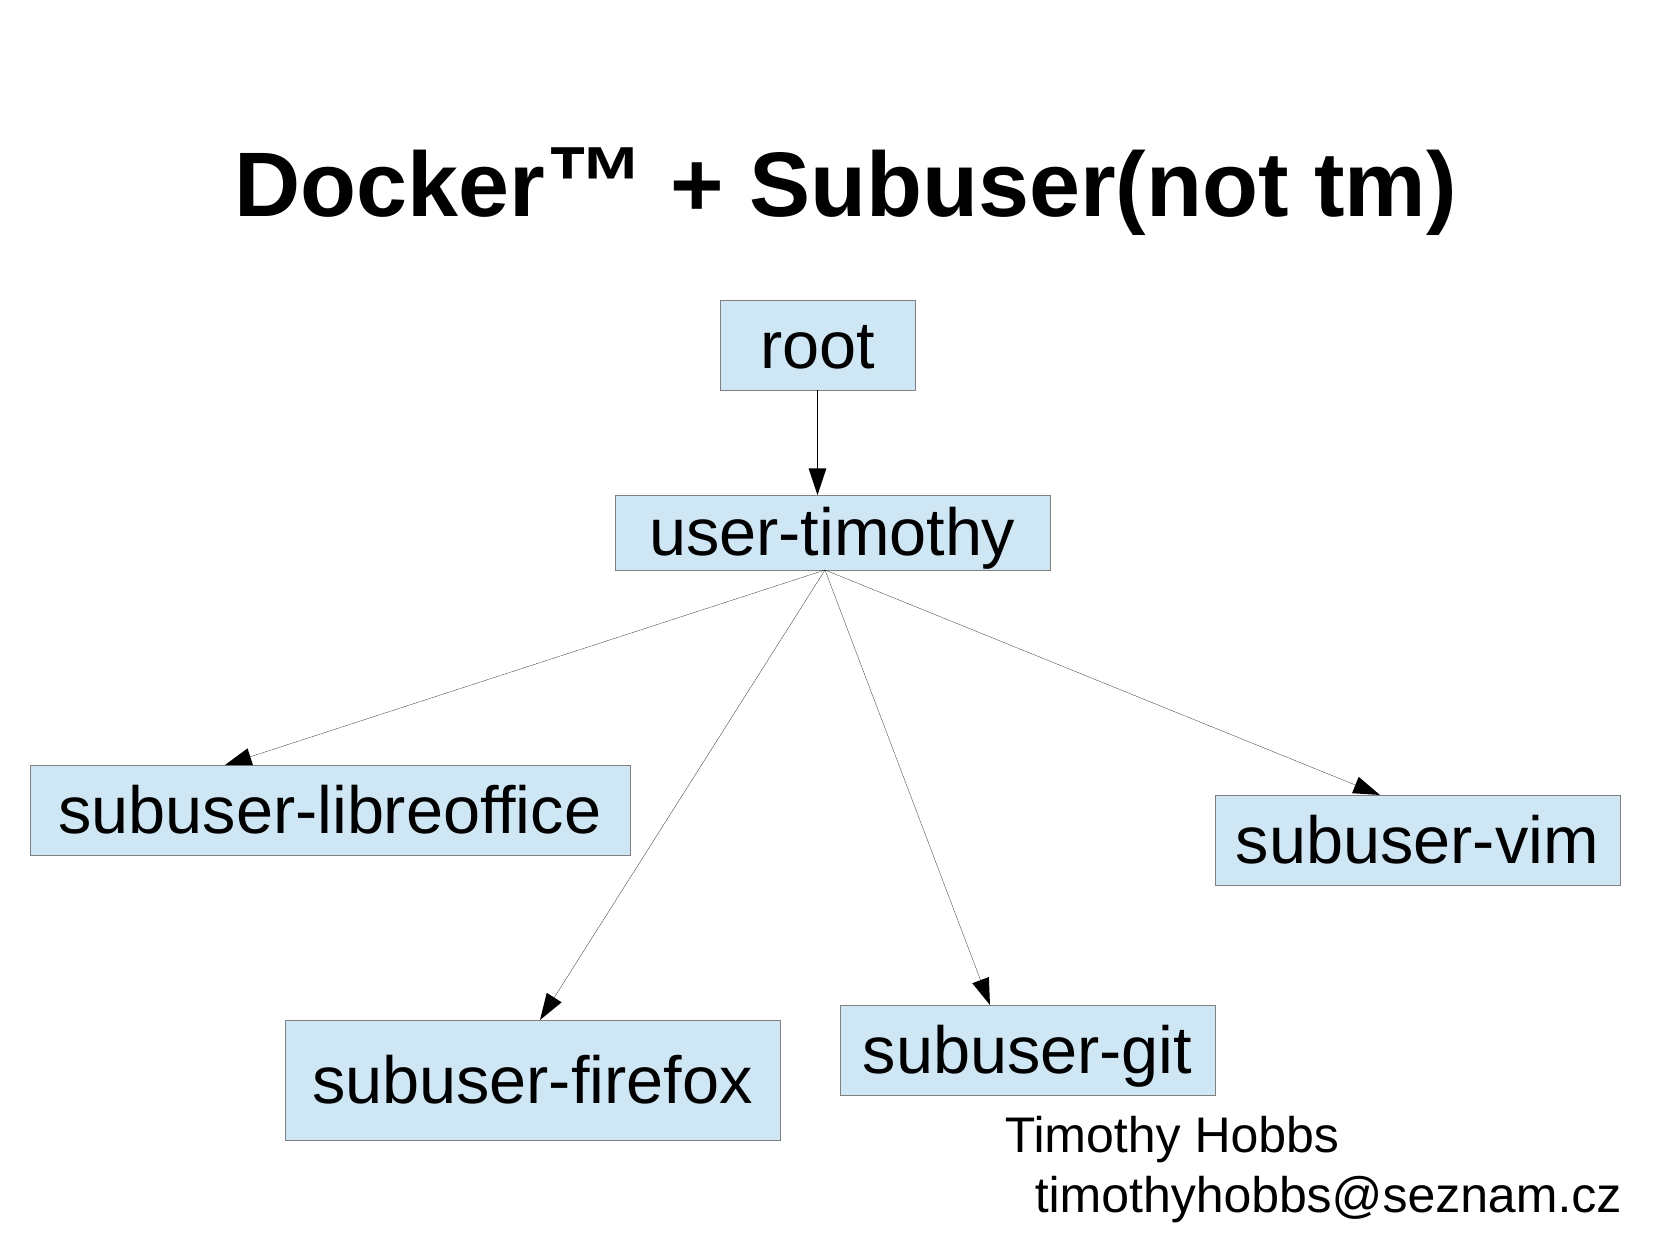

# Docker™ + Subuser(not tm)
root
user-timothy
subuser-libreoffice
subuser-vim
subuser-git
subuser-firefox
Timothy Hobbs
timothyhobbs@seznam.cz